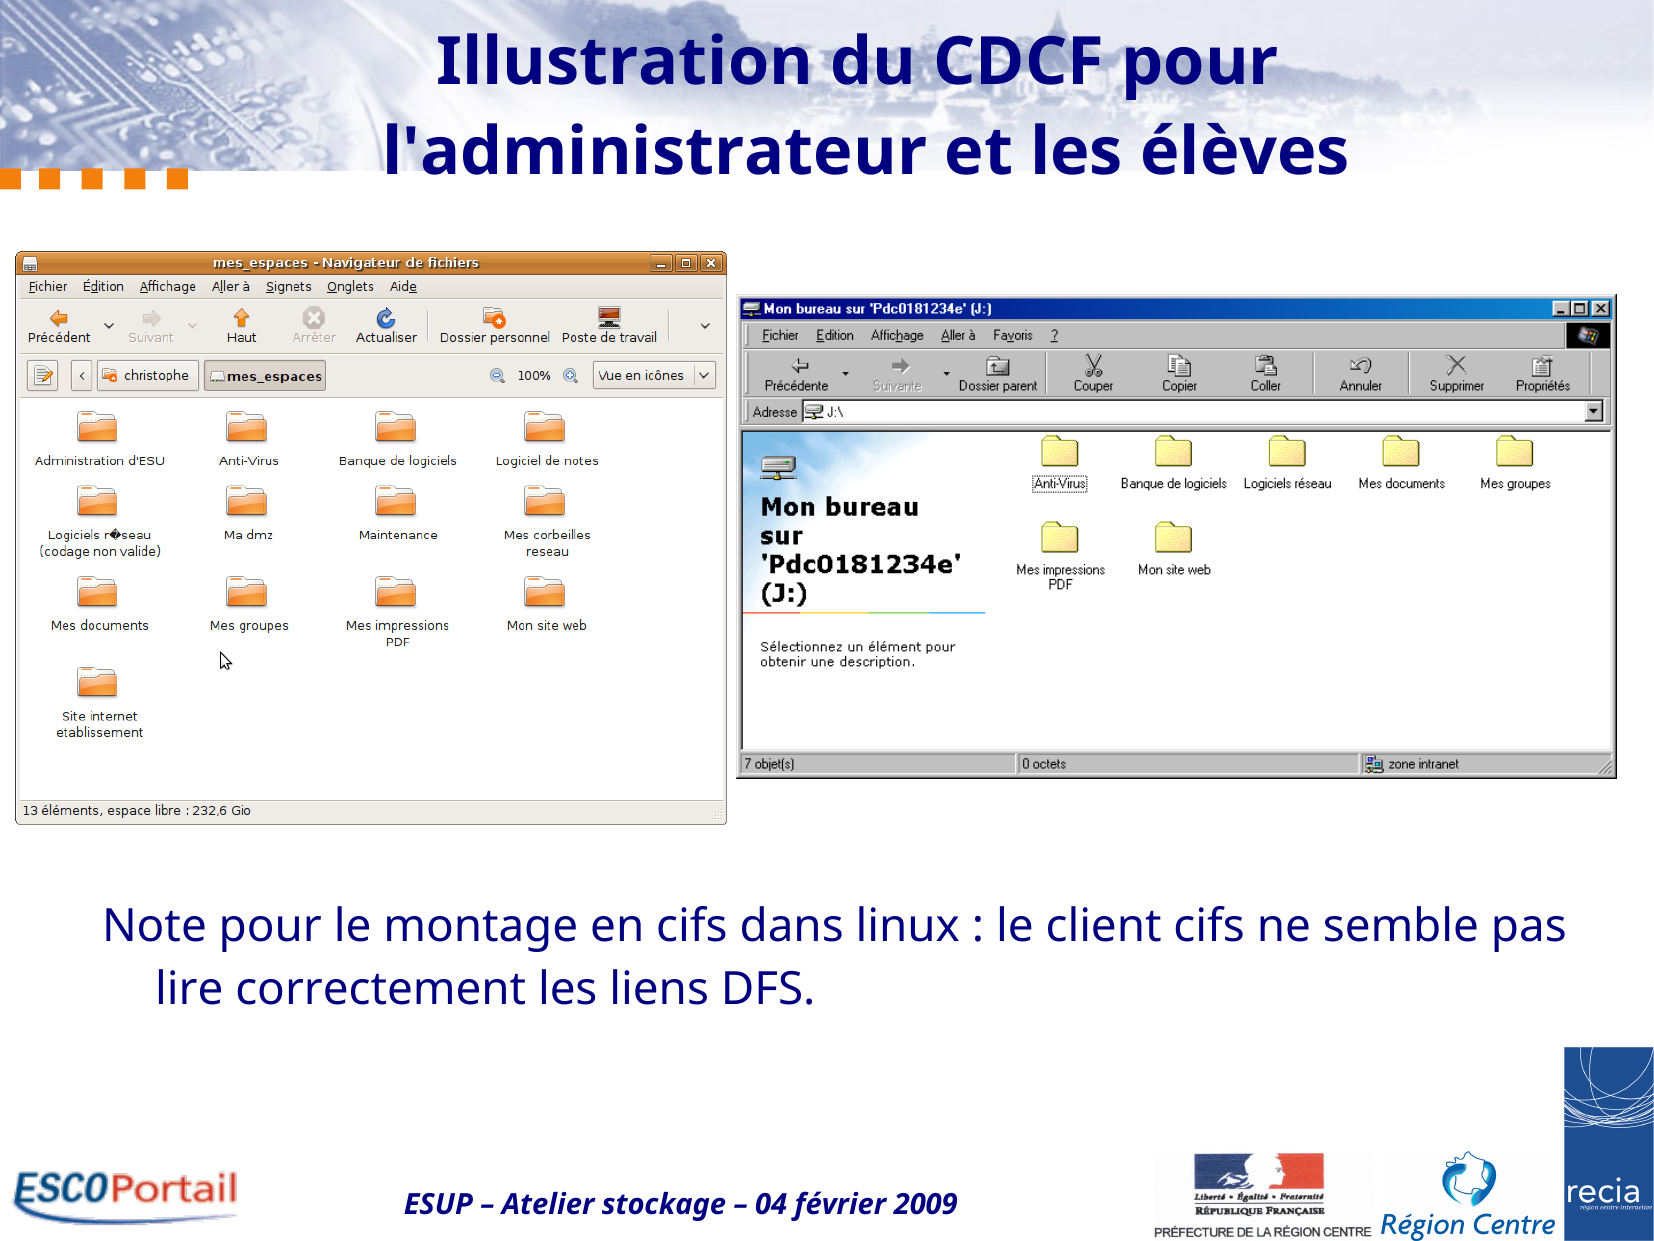

# Illustration du CDCF pour l'administrateur et les élèves
Note pour le montage en cifs dans linux : le client cifs ne semble pas lire correctement les liens DFS.